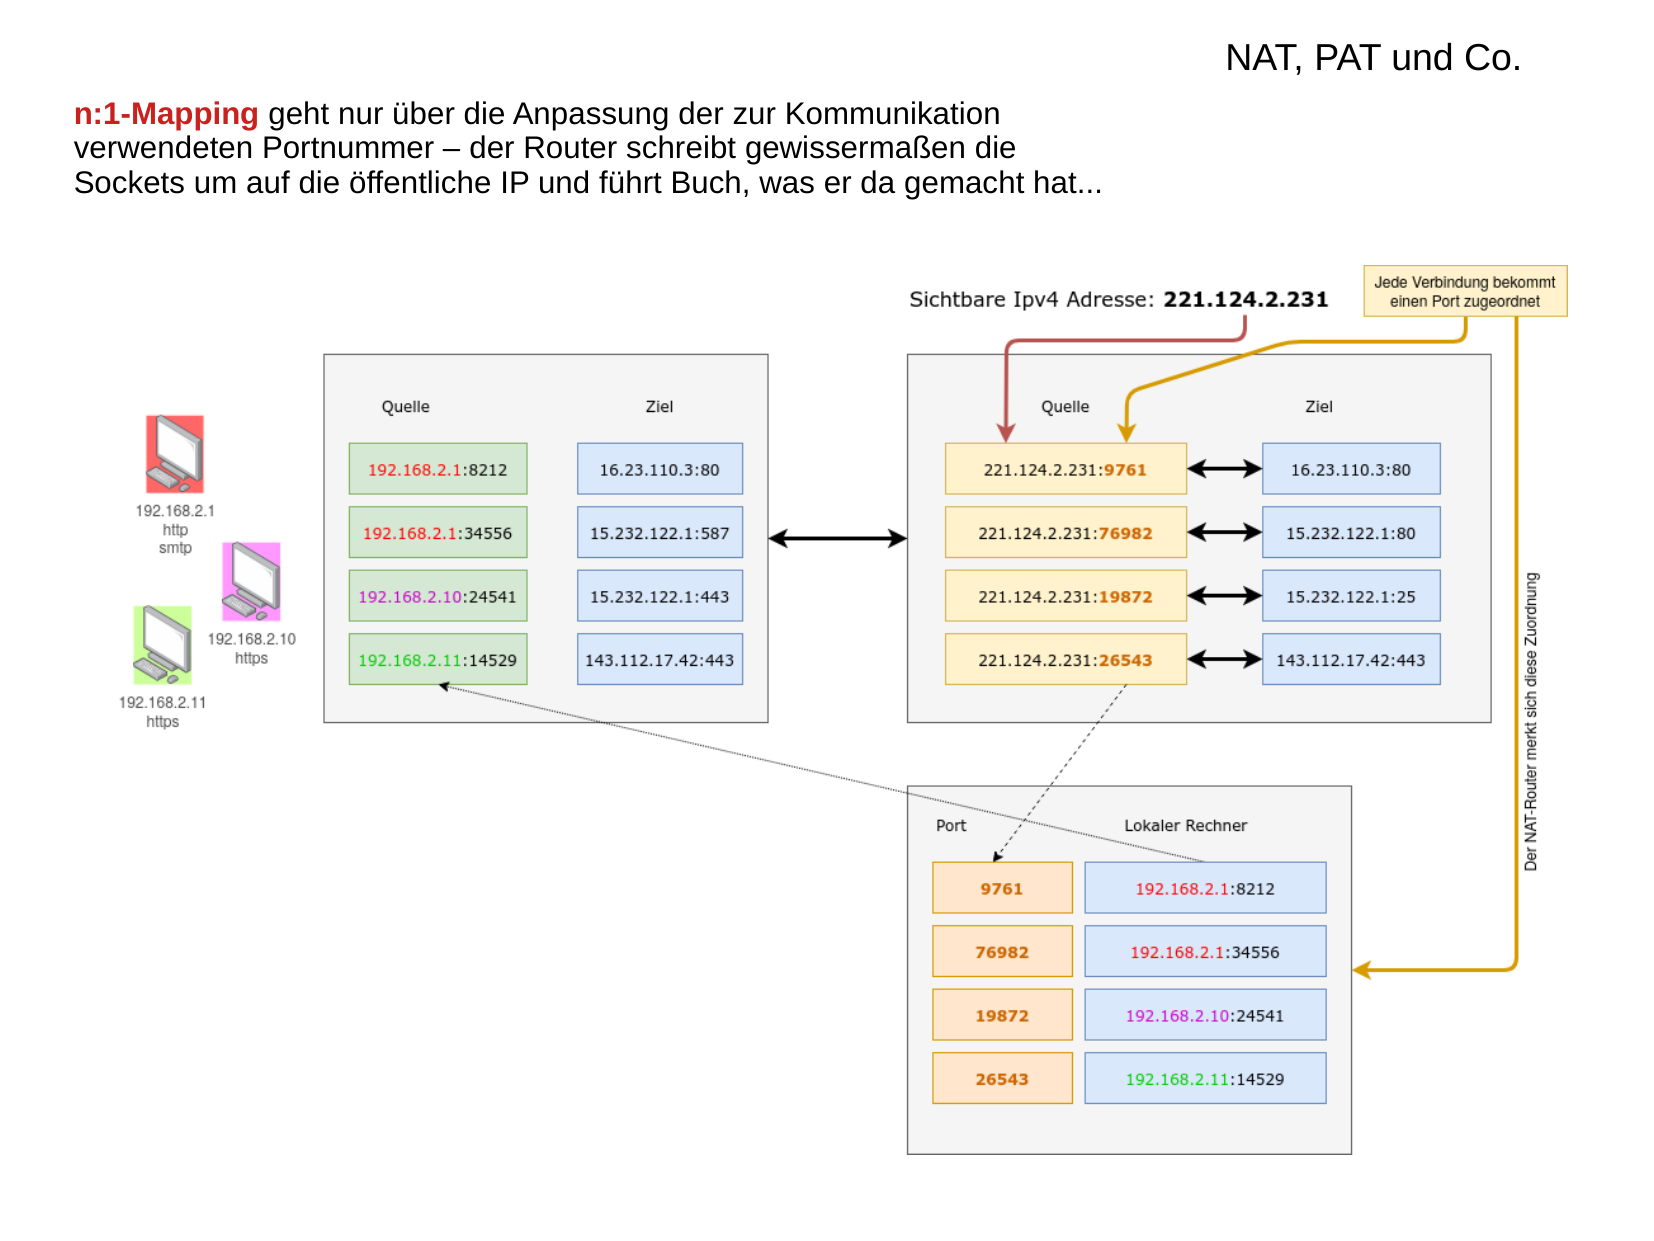

NAT, PAT und Co.
n:1-Mapping geht nur über die Anpassung der zur Kommunikation verwendeten Portnummer – der Router schreibt gewissermaßen die Sockets um auf die öffentliche IP und führt Buch, was er da gemacht hat...